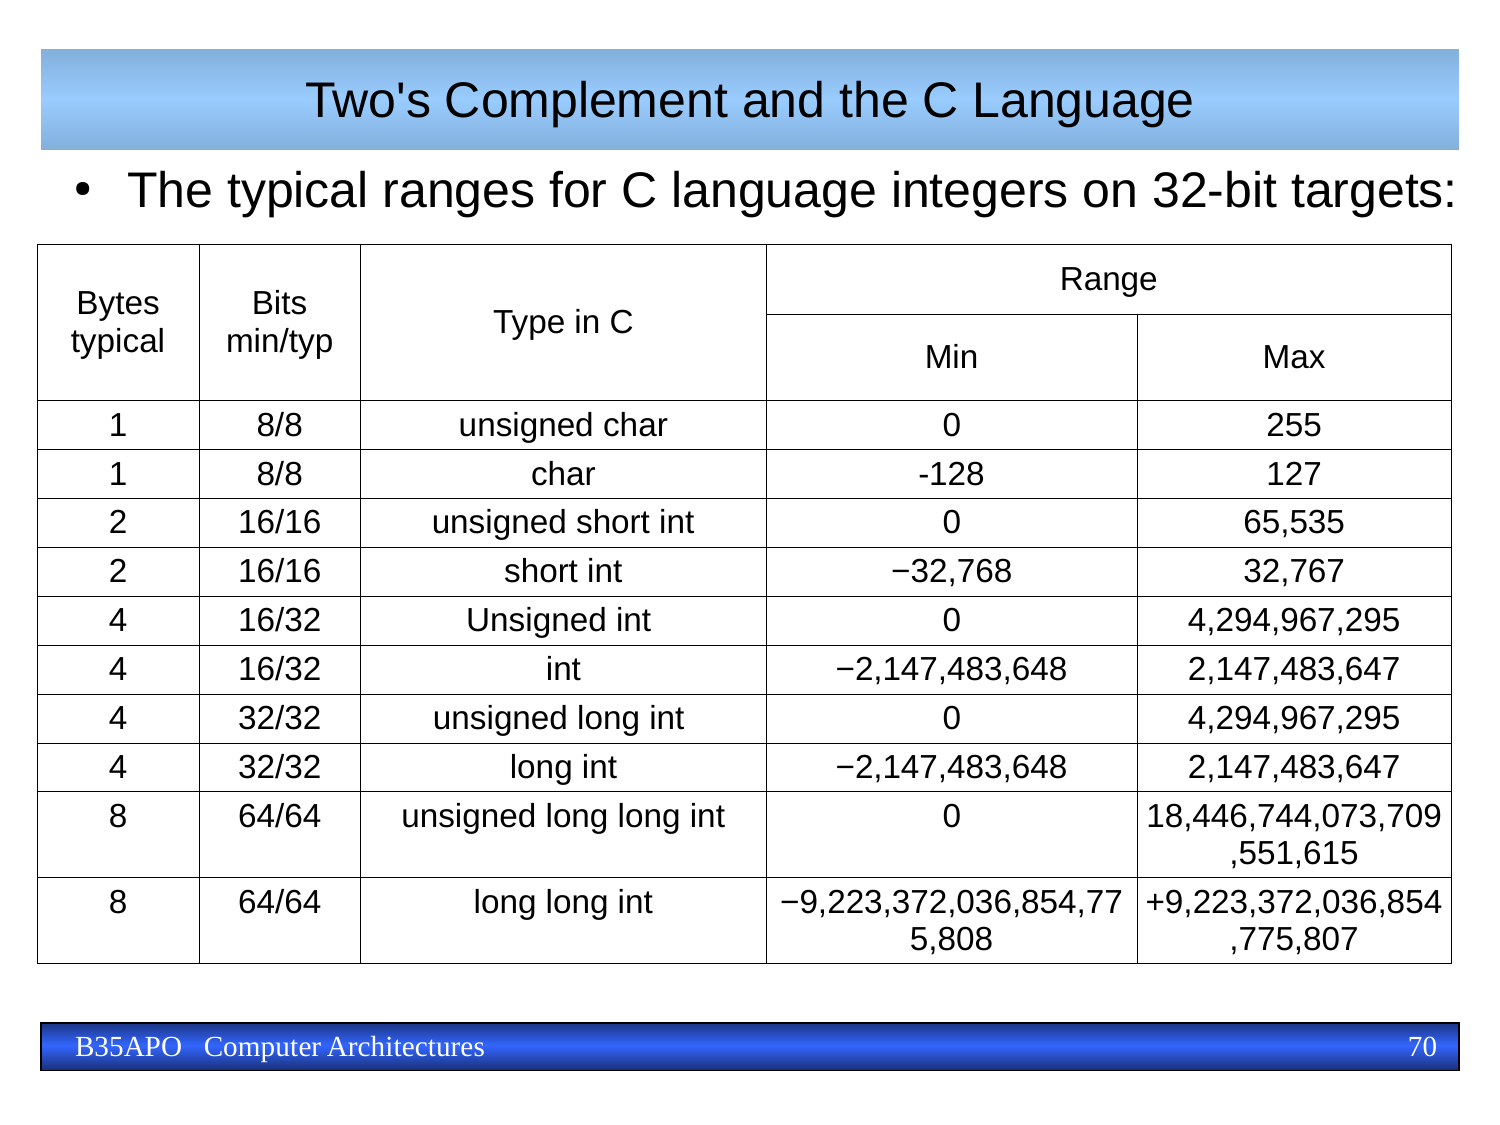

# Two's Complement and the C Language
The typical ranges for C language integers on 32-bit targets:
| Bytes typical | Bits min/typ | Type in C | Range | |
| --- | --- | --- | --- | --- |
| | | | Min | Max |
| 1 | 8/8 | unsigned char | 0 | 255 |
| 1 | 8/8 | char | -128 | 127 |
| 2 | 16/16 | unsigned short int | 0 | 65,535 |
| 2 | 16/16 | short int | −32,768 | 32,767 |
| 4 | 16/32 | Unsigned int | 0 | 4,294,967,295 |
| 4 | 16/32 | int | −2,147,483,648 | 2,147,483,647 |
| 4 | 32/32 | unsigned long int | 0 | 4,294,967,295 |
| 4 | 32/32 | long int | −2,147,483,648 | 2,147,483,647 |
| 8 | 64/64 | unsigned long long int | 0 | 18,446,744,073,709,551,615 |
| 8 | 64/64 | long long int | −9,223,372,036,854,775,808 | +9,223,372,036,854,775,807 |
B35APO Computer Architectures
70